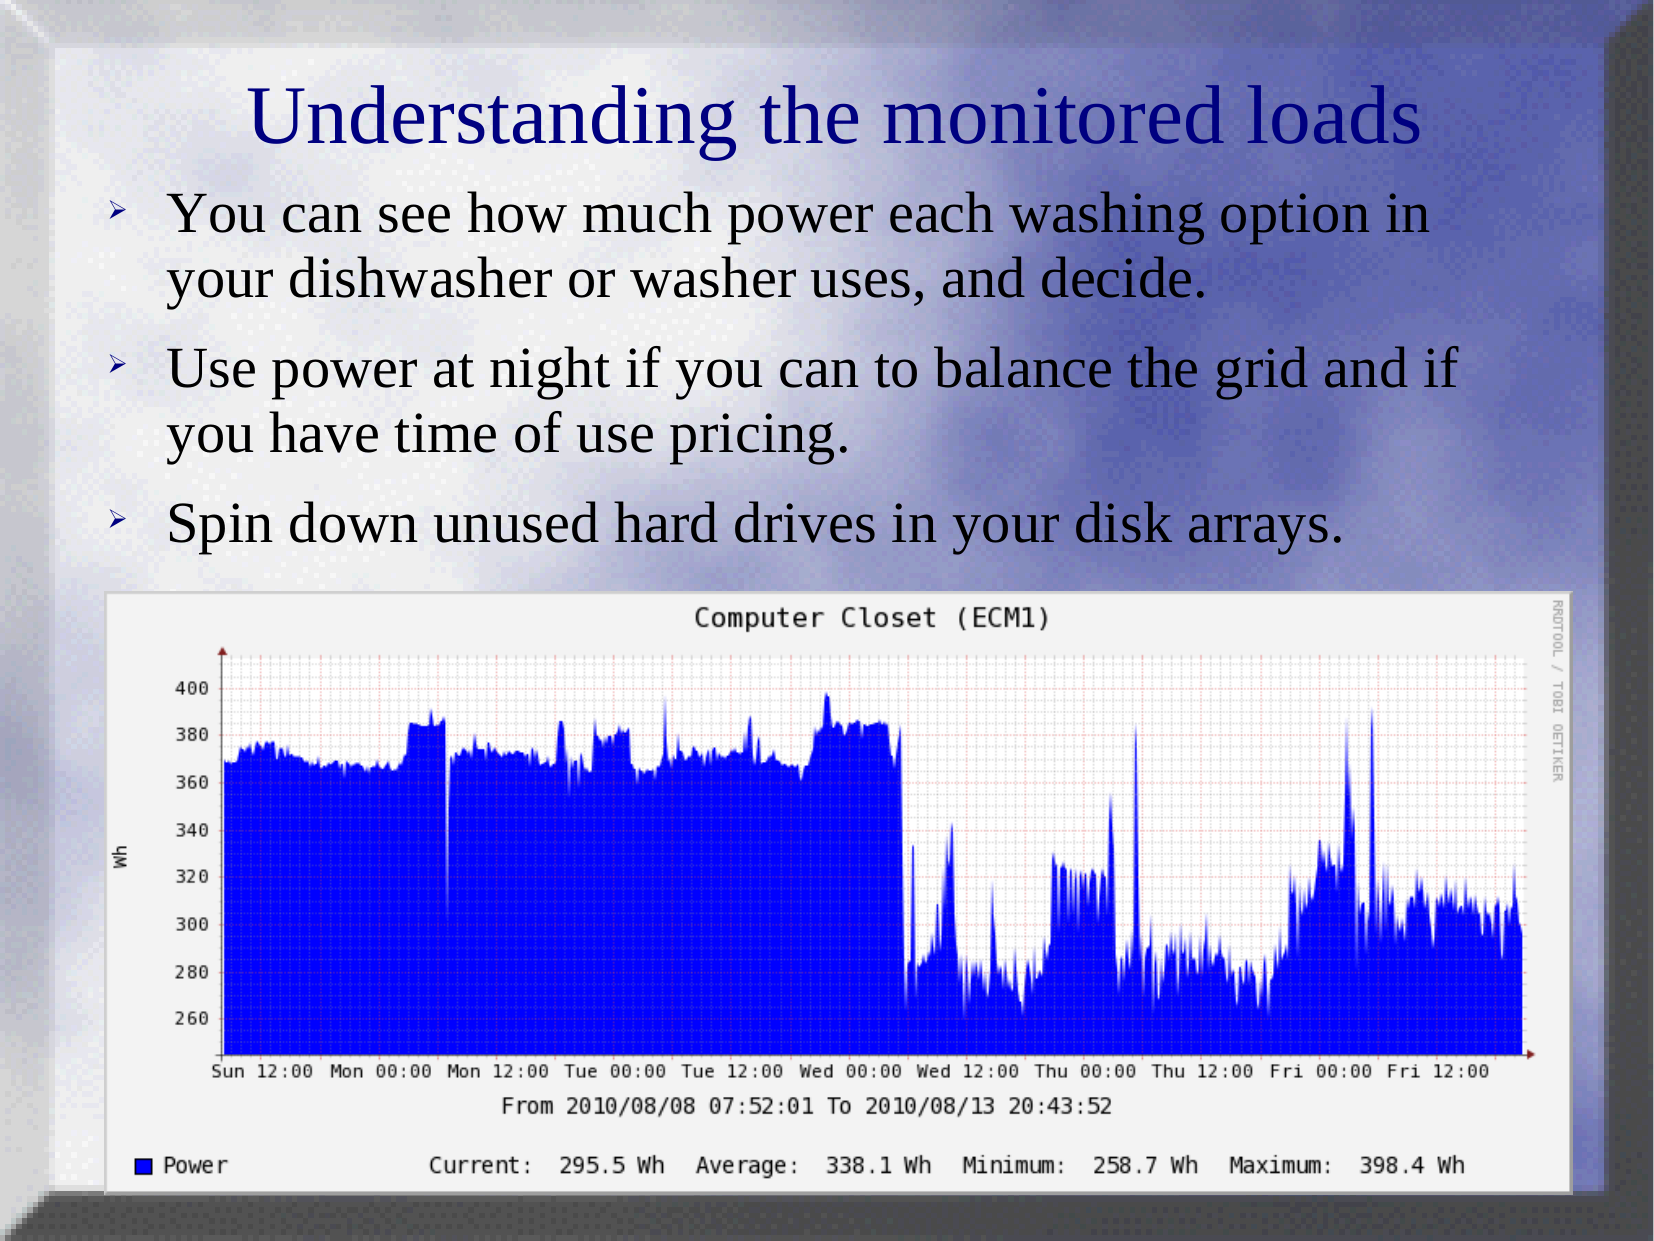

# Understanding the monitored loads
You can see how much power each washing option in your dishwasher or washer uses, and decide.
Use power at night if you can to balance the grid and if you have time of use pricing.
Spin down unused hard drives in your disk arrays.